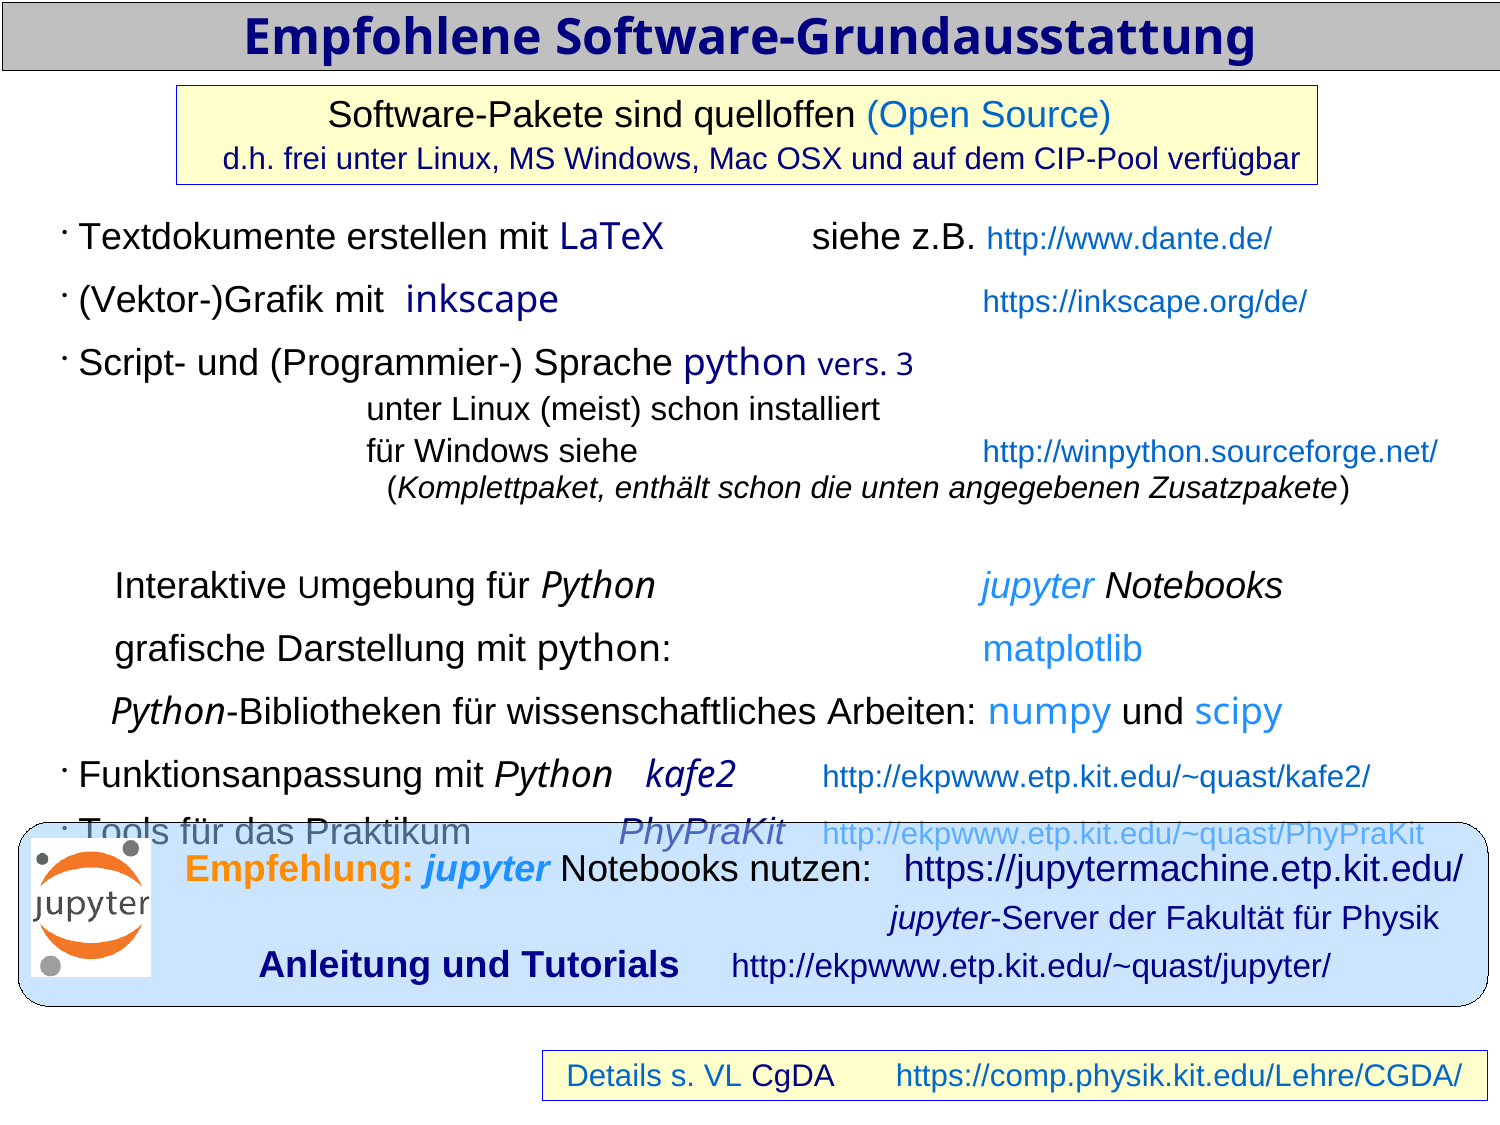

# Empfohlene Software-Grundausstattung
 Software-Pakete sind quelloffen (Open Source)
 d.h. frei unter Linux, MS Windows, Mac OSX und auf dem CIP-Pool verfügbar
 Textdokumente erstellen mit LaTeX 	siehe z.B. http://www.dante.de/
 (Vektor-)Grafik mit inkscape			 https://inkscape.org/de/
 Script- und (Programmier-) Sprache python vers. 3
 unter Linux (meist) schon installiert
 für Windows siehe 		 http://winpython.sourceforge.net/
	 (Komplettpaket, enthält schon die unten angegebenen Zusatzpakete)
 Interaktive Umgebung für Python 		 jupyter Notebooks
 grafische Darstellung mit python: 		 matplotlib
 Python-Bibliotheken für wissenschaftliches Arbeiten: numpy und scipy
 Funktionsanpassung mit Python kafe2 	 http://ekpwww.etp.kit.edu/~quast/kafe2/
 Tools für das Praktikum PhyPraKit 	 http://ekpwww.etp.kit.edu/~quast/PhyPraKit
Empfehlung: jupyter Notebooks nutzen: https://jupytermachine.etp.kit.edu/
 jupyter-Server der Fakultät für Physik
 Anleitung und Tutorials http://ekpwww.etp.kit.edu/~quast/jupyter/
 Details s. VL CgDA https://comp.physik.kit.edu/Lehre/CGDA/